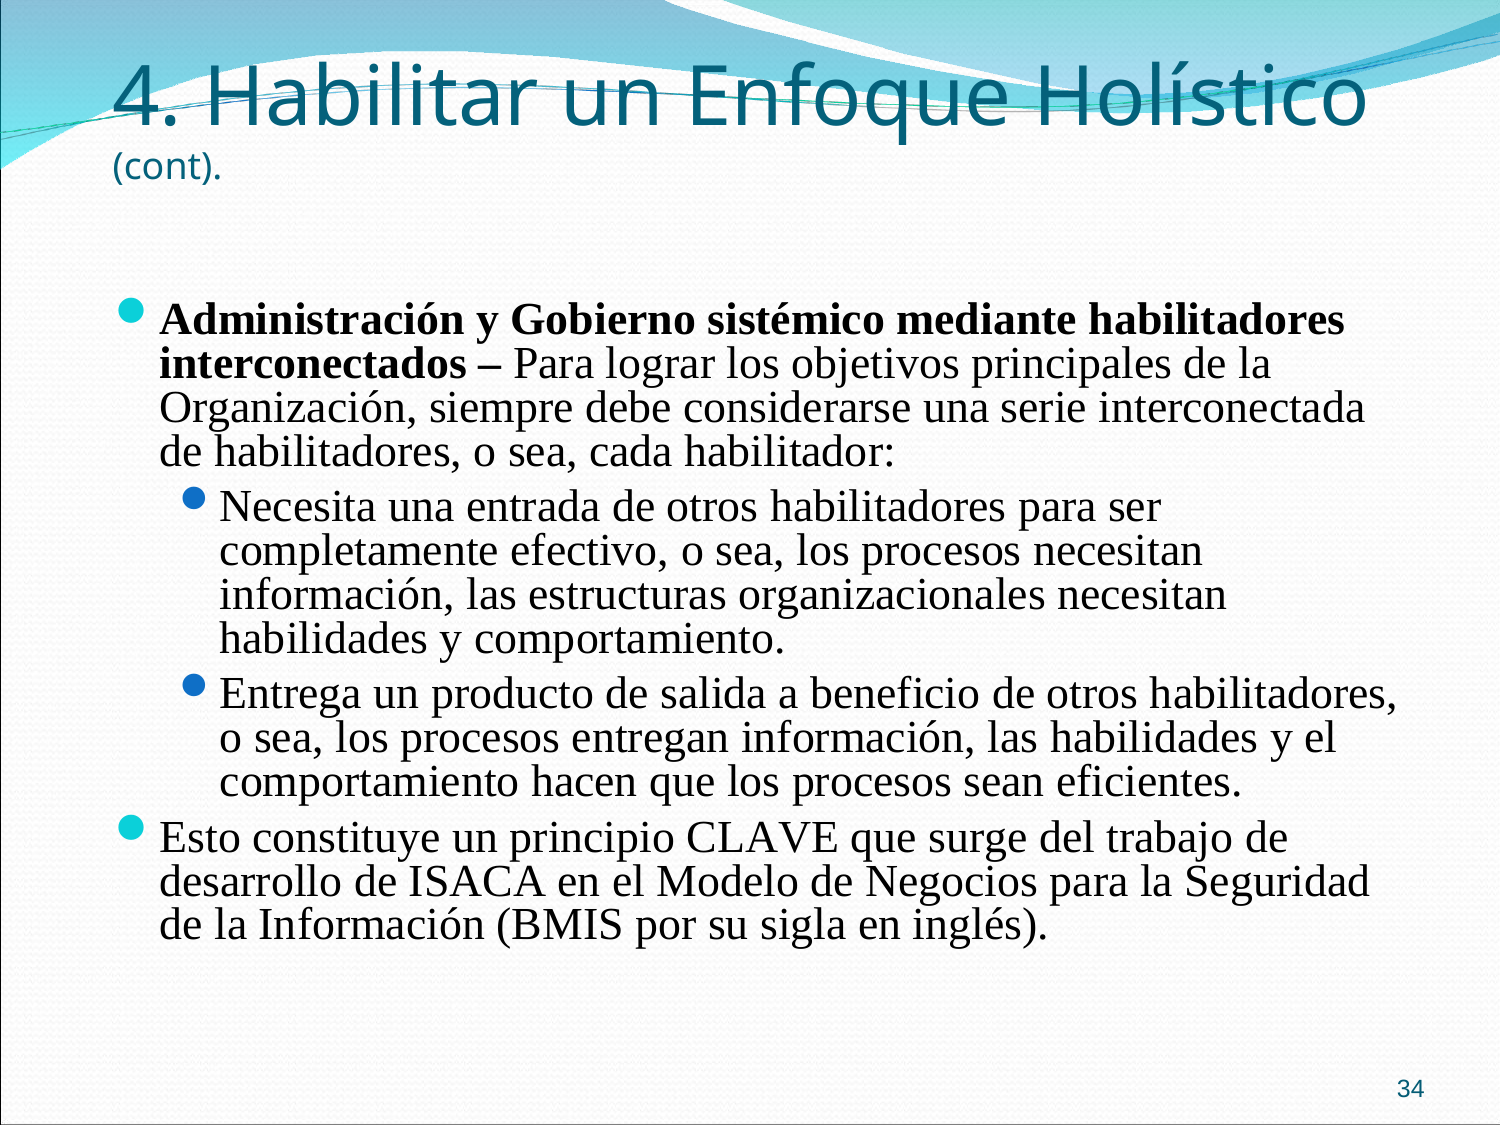

# 4. Habilitar un Enfoque Holístico (cont).
Administración y Gobierno sistémico mediante habilitadores interconectados – Para lograr los objetivos principales de la Organización, siempre debe considerarse una serie interconectada de habilitadores, o sea, cada habilitador:
Necesita una entrada de otros habilitadores para ser completamente efectivo, o sea, los procesos necesitan información, las estructuras organizacionales necesitan habilidades y comportamiento.
Entrega un producto de salida a beneficio de otros habilitadores, o sea, los procesos entregan información, las habilidades y el comportamiento hacen que los procesos sean eficientes.
Esto constituye un principio CLAVE que surge del trabajo de desarrollo de ISACA en el Modelo de Negocios para la Seguridad de la Información (BMIS por su sigla en inglés).